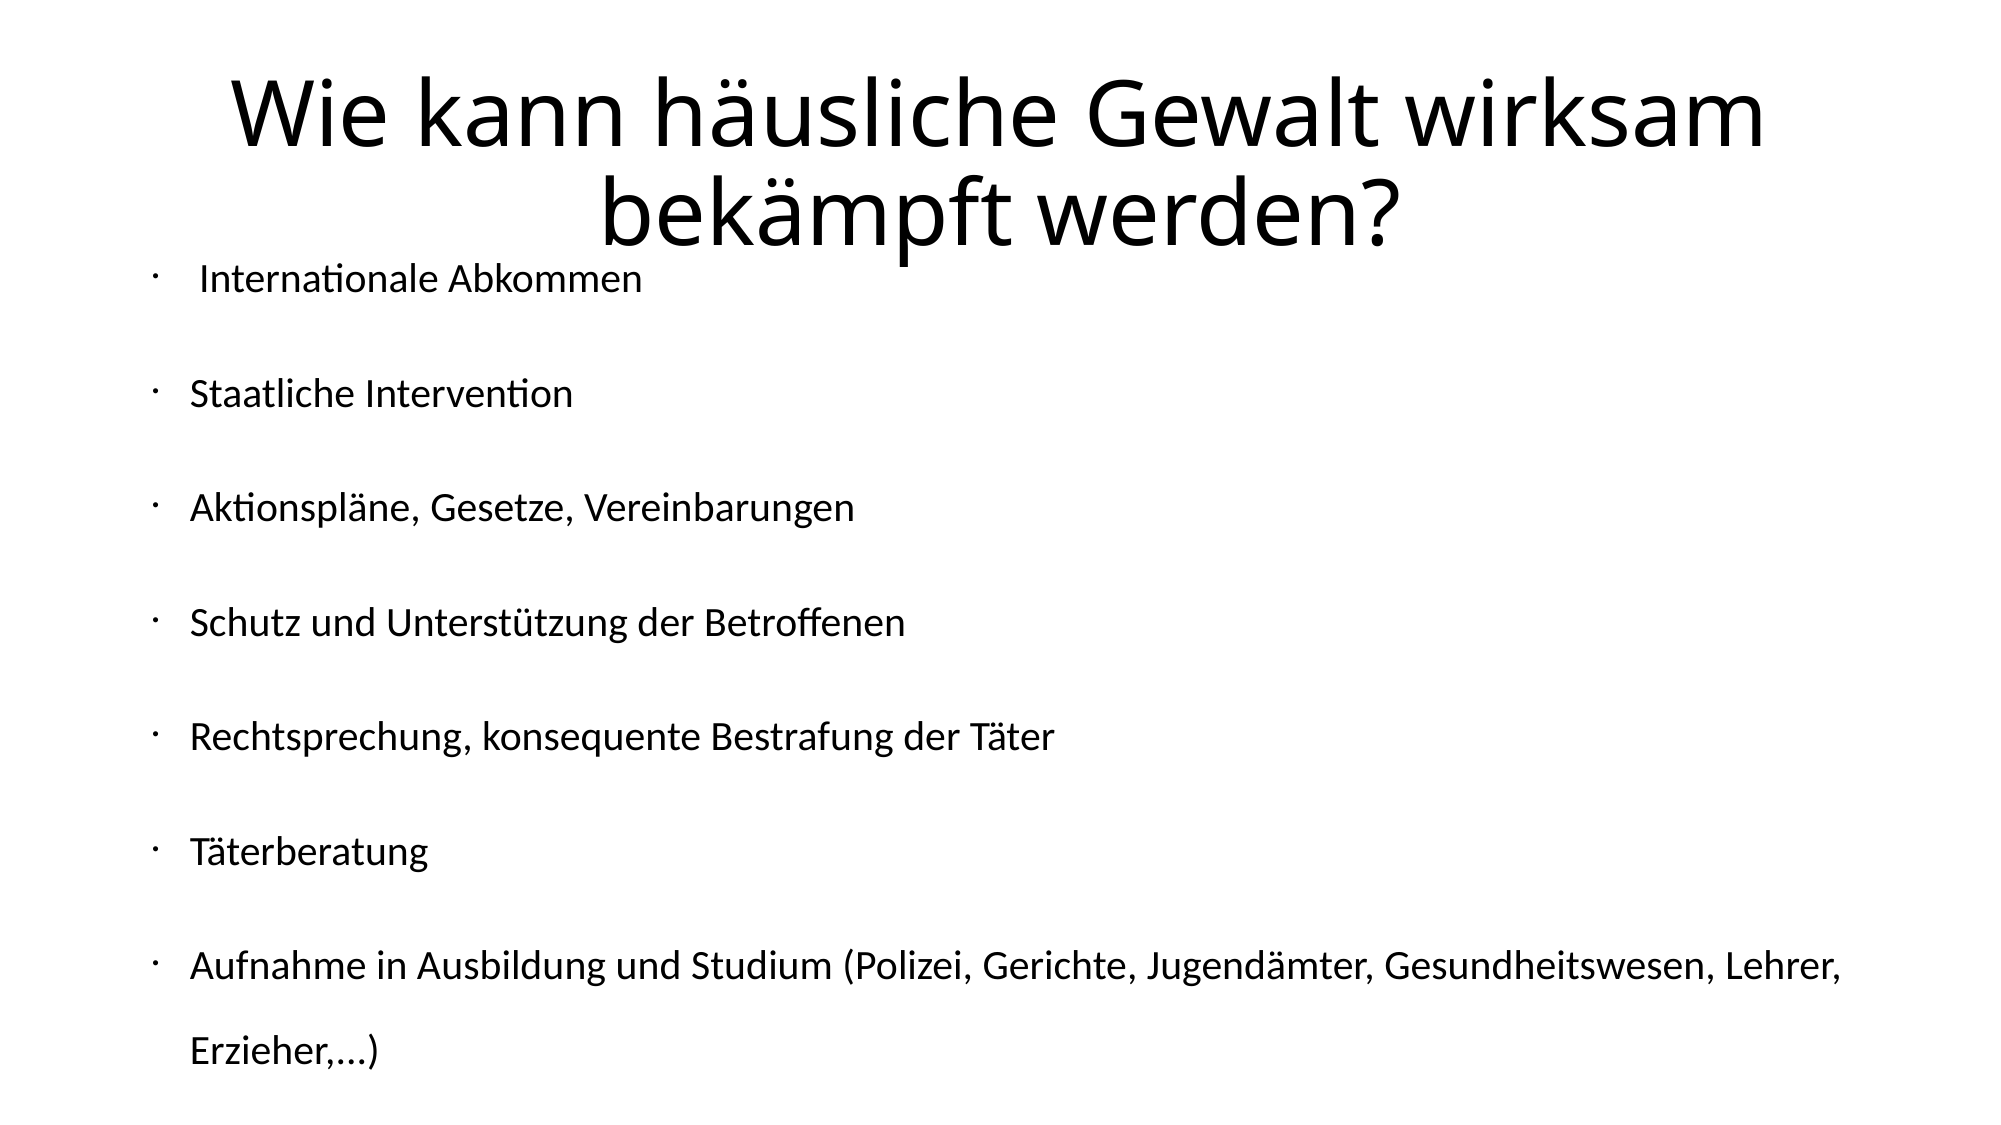

# Wie kann häusliche Gewalt wirksam bekämpft werden?
 Internationale Abkommen
Staatliche Intervention
Aktionspläne, Gesetze, Vereinbarungen
Schutz und Unterstützung der Betroffenen
Rechtsprechung, konsequente Bestrafung der Täter
Täterberatung
Aufnahme in Ausbildung und Studium (Polizei, Gerichte, Jugendämter, Gesundheitswesen, Lehrer, Erzieher,...)
Prävention (finanziert, flächendeckend, kontinuierlich)
Jeder kann etwas tun